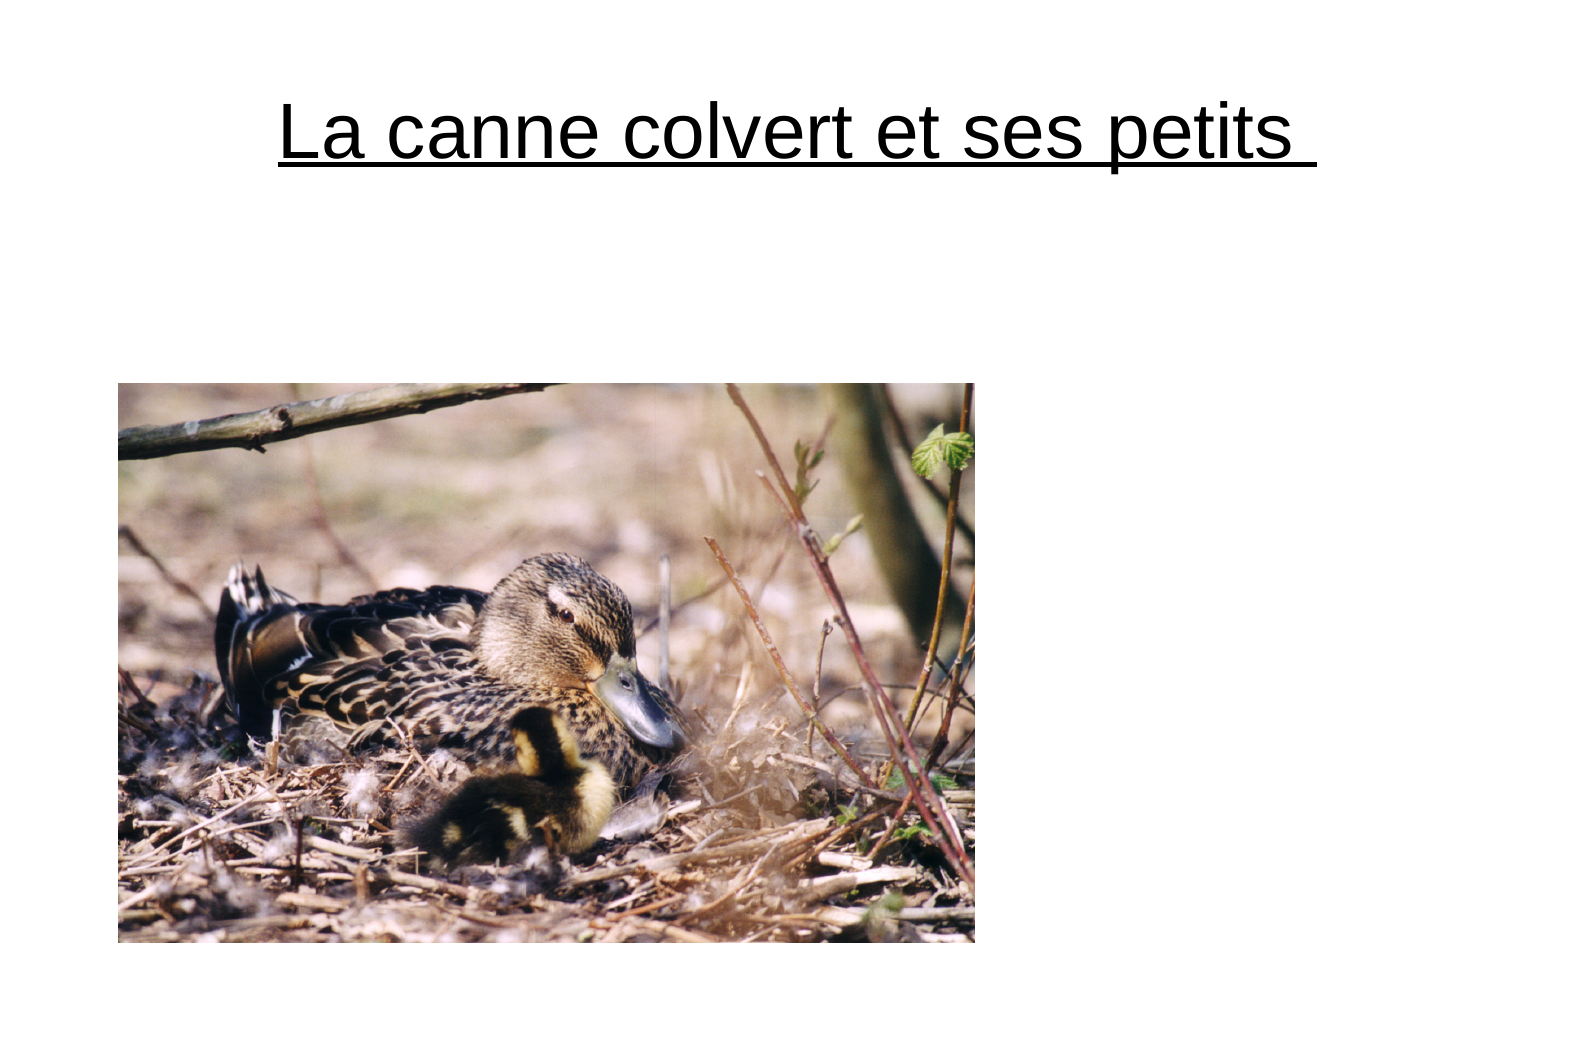

# La canne colvert et ses petits